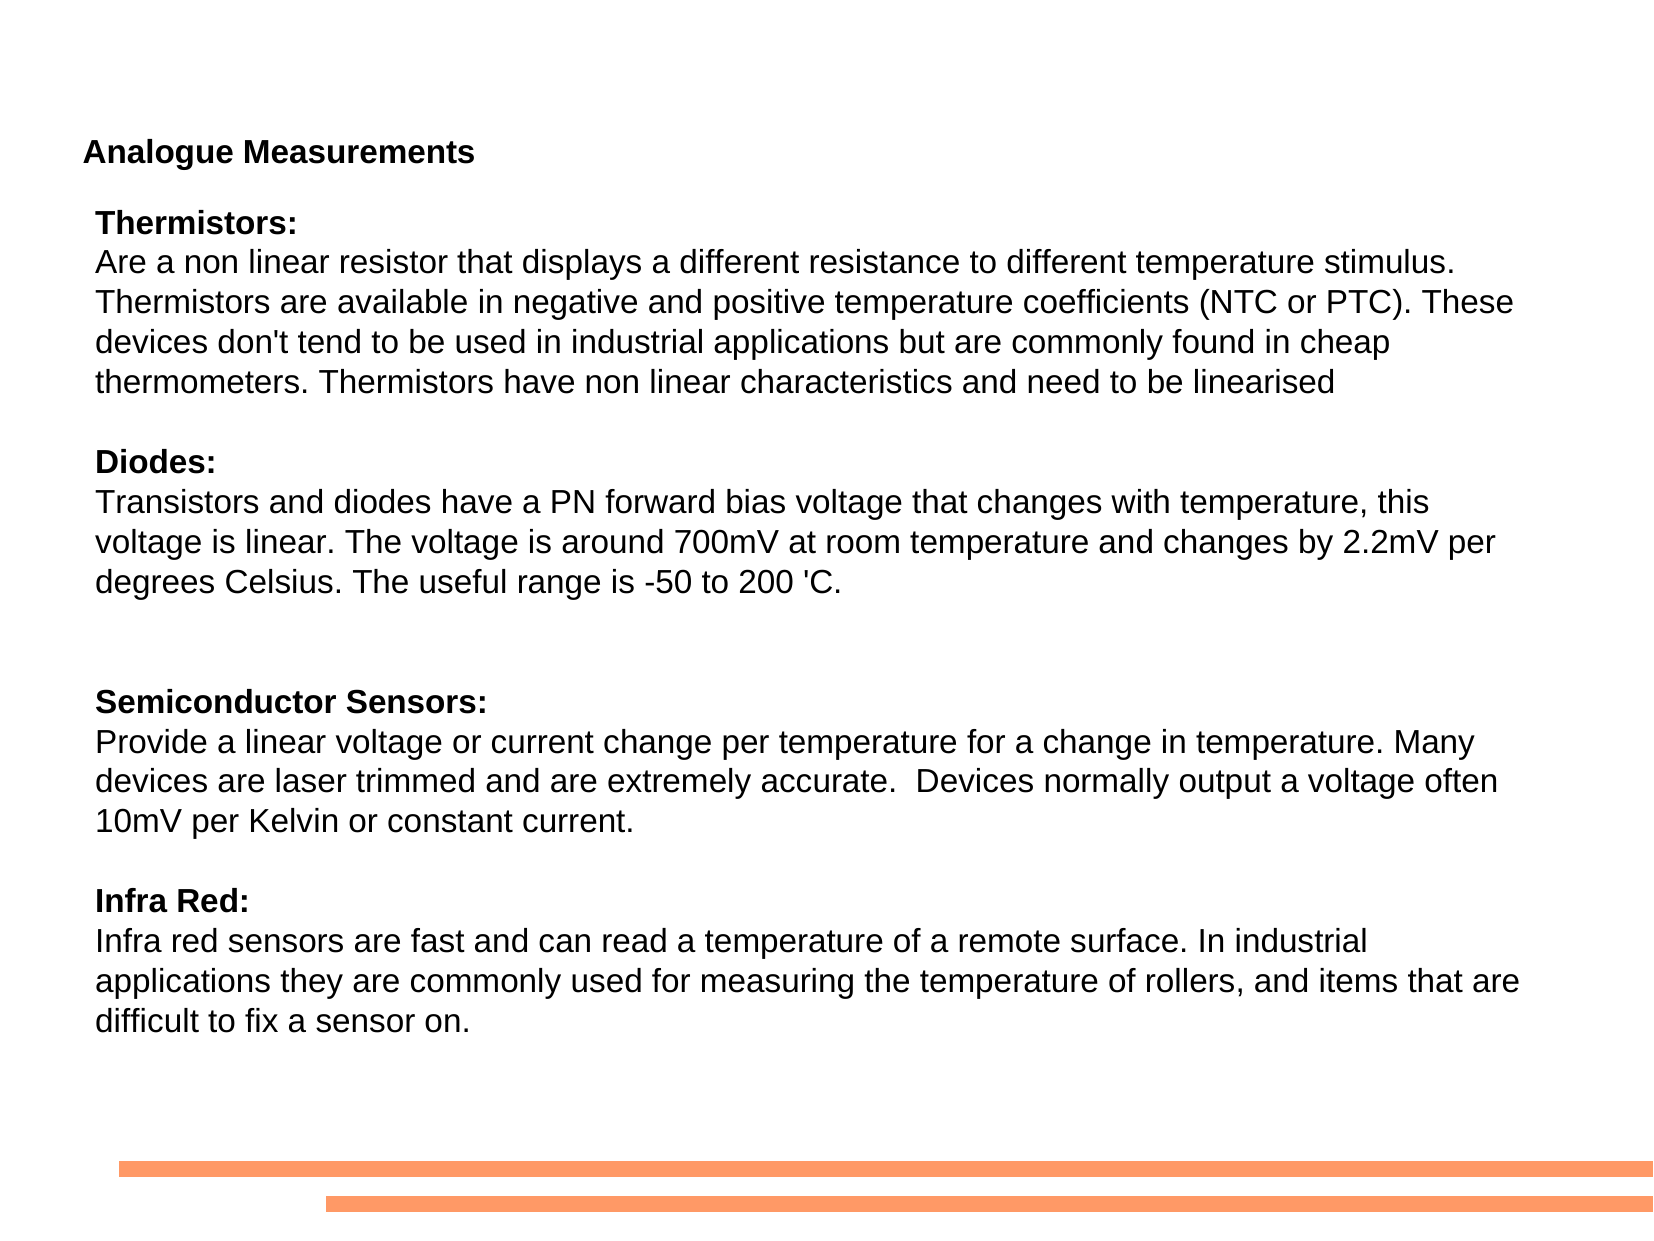

# Analogue Measurements
Thermistors:
Are a non linear resistor that displays a different resistance to different temperature stimulus. Thermistors are available in negative and positive temperature coefficients (NTC or PTC). These devices don't tend to be used in industrial applications but are commonly found in cheap thermometers. Thermistors have non linear characteristics and need to be linearised
Diodes:
Transistors and diodes have a PN forward bias voltage that changes with temperature, this voltage is linear. The voltage is around 700mV at room temperature and changes by 2.2mV per degrees Celsius. The useful range is -50 to 200 'C.
Semiconductor Sensors:
Provide a linear voltage or current change per temperature for a change in temperature. Many devices are laser trimmed and are extremely accurate. Devices normally output a voltage often 10mV per Kelvin or constant current.
Infra Red:
Infra red sensors are fast and can read a temperature of a remote surface. In industrial applications they are commonly used for measuring the temperature of rollers, and items that are difficult to fix a sensor on.